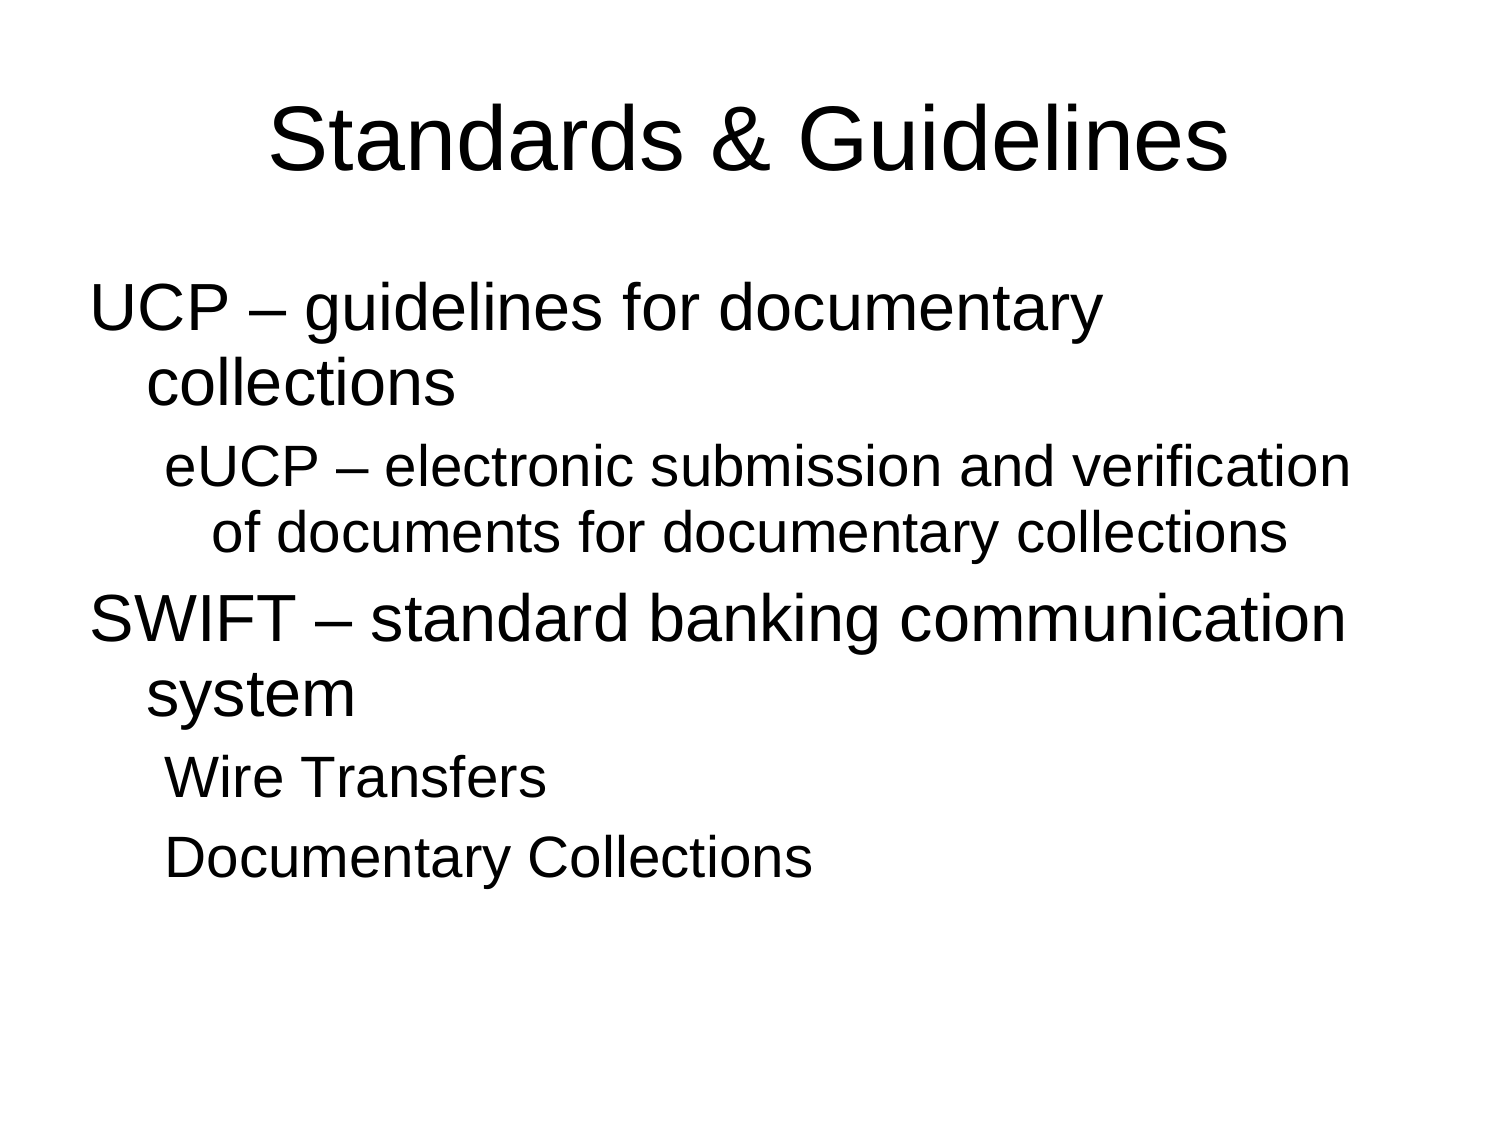

# Standards & Guidelines
UCP – guidelines for documentary collections
eUCP – electronic submission and verification of documents for documentary collections
SWIFT – standard banking communication system
Wire Transfers
Documentary Collections